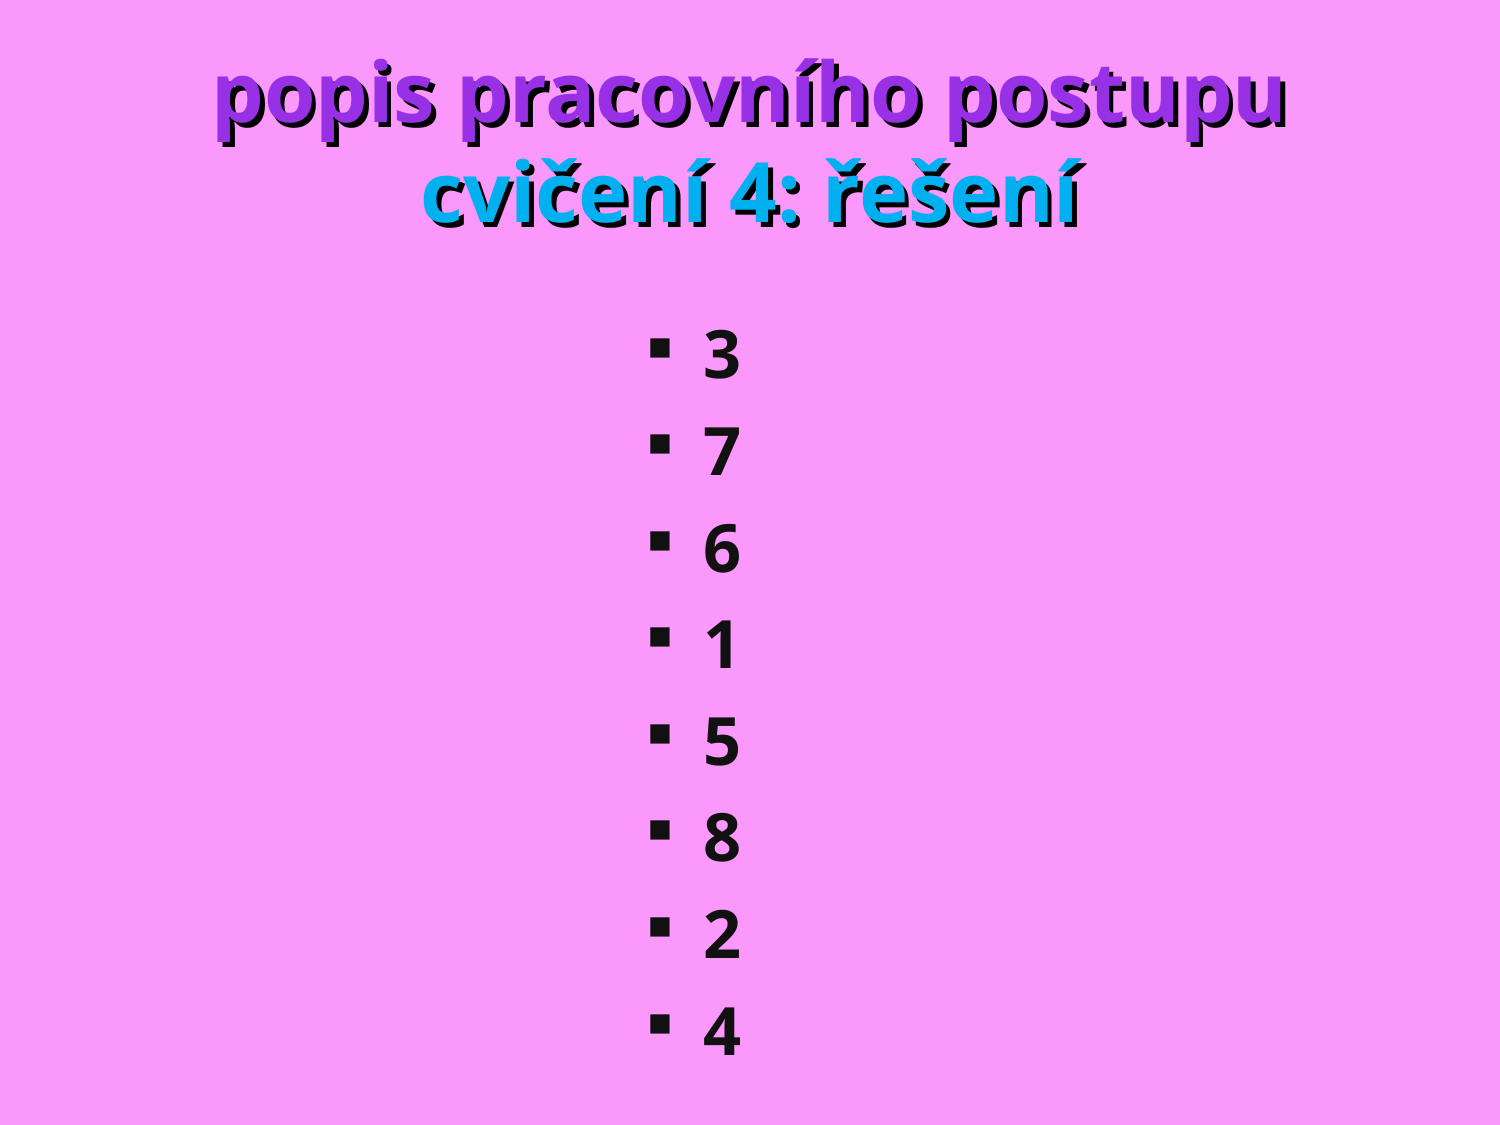

# popis pracovního postupu cvičení 4: řešení
3
7
6
1
5
8
2
4